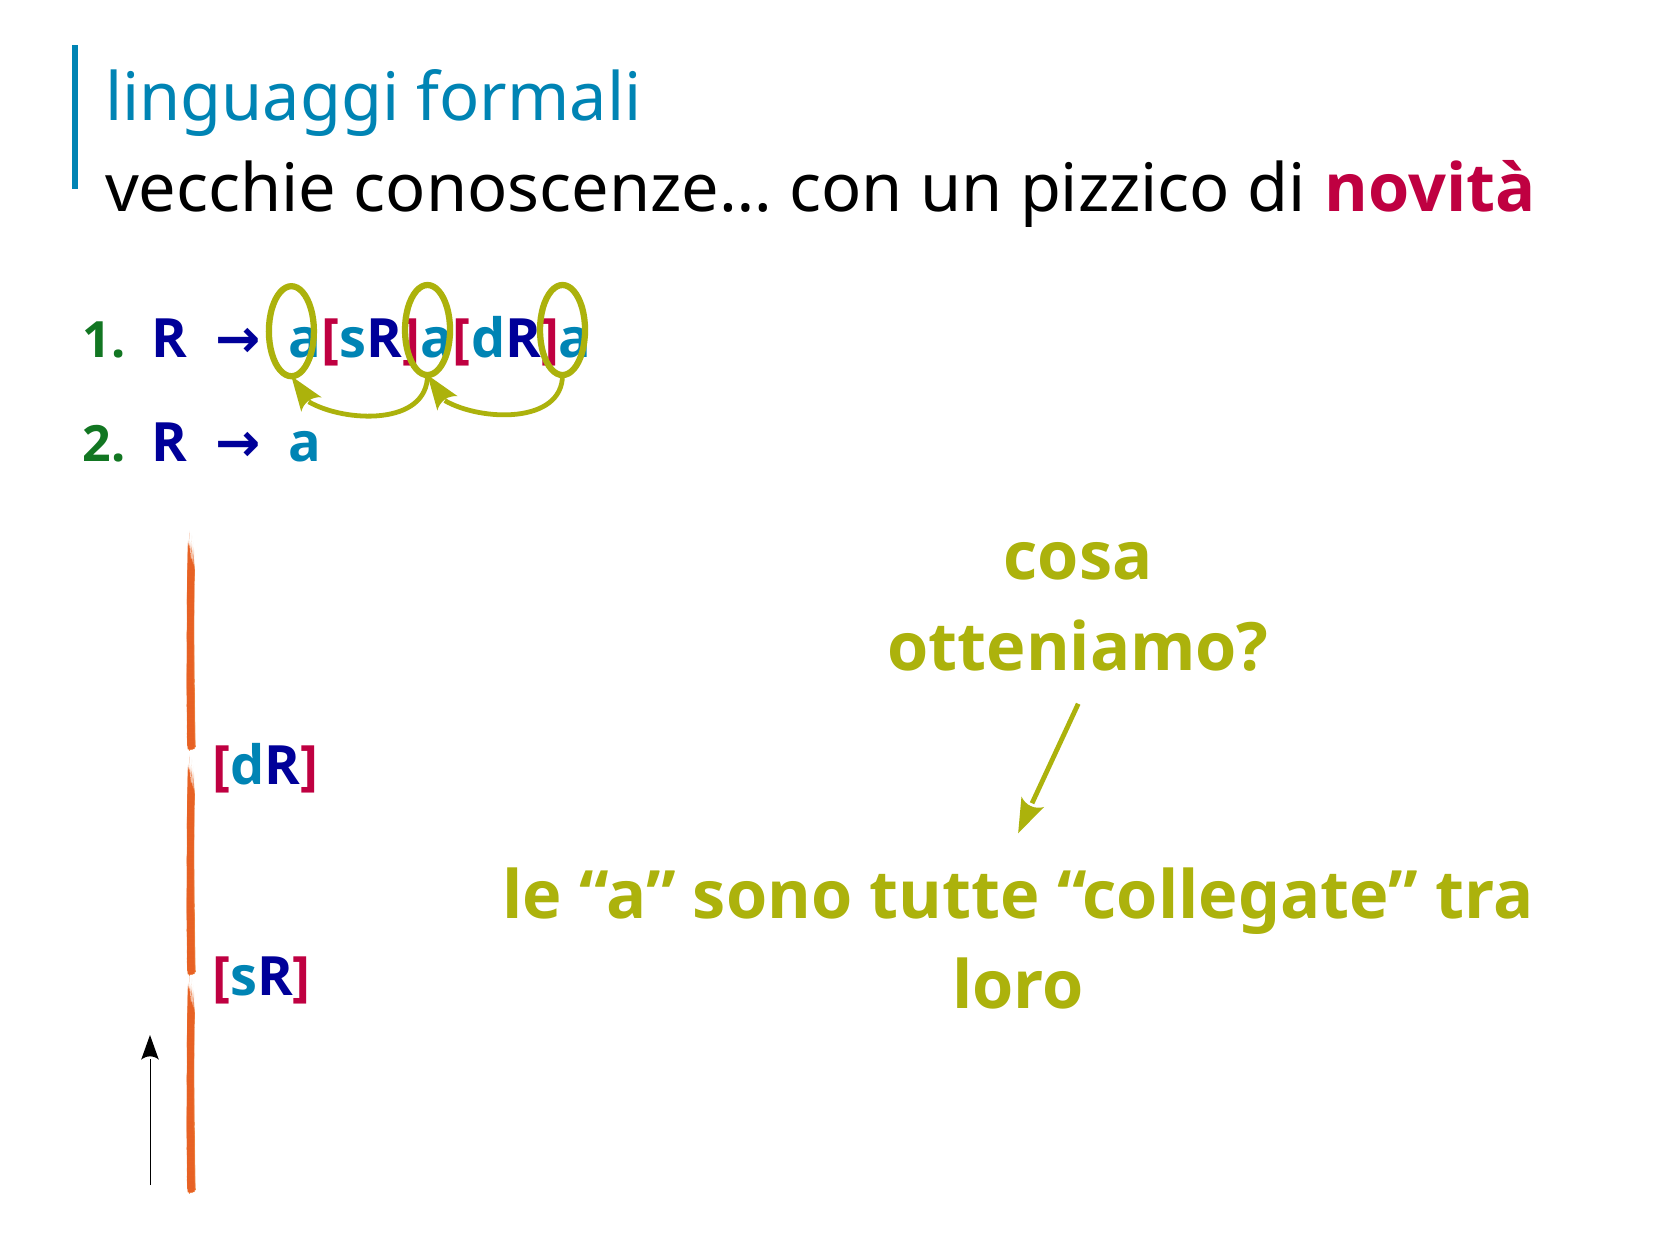

# linguaggi formali vecchie conoscenze… con un pizzico di novità
1. R → a[sR]a[dR]a
2. R → a
cosa otteniamo?
[dR]
le “a” sono tutte “collegate” tra loro
[sR]